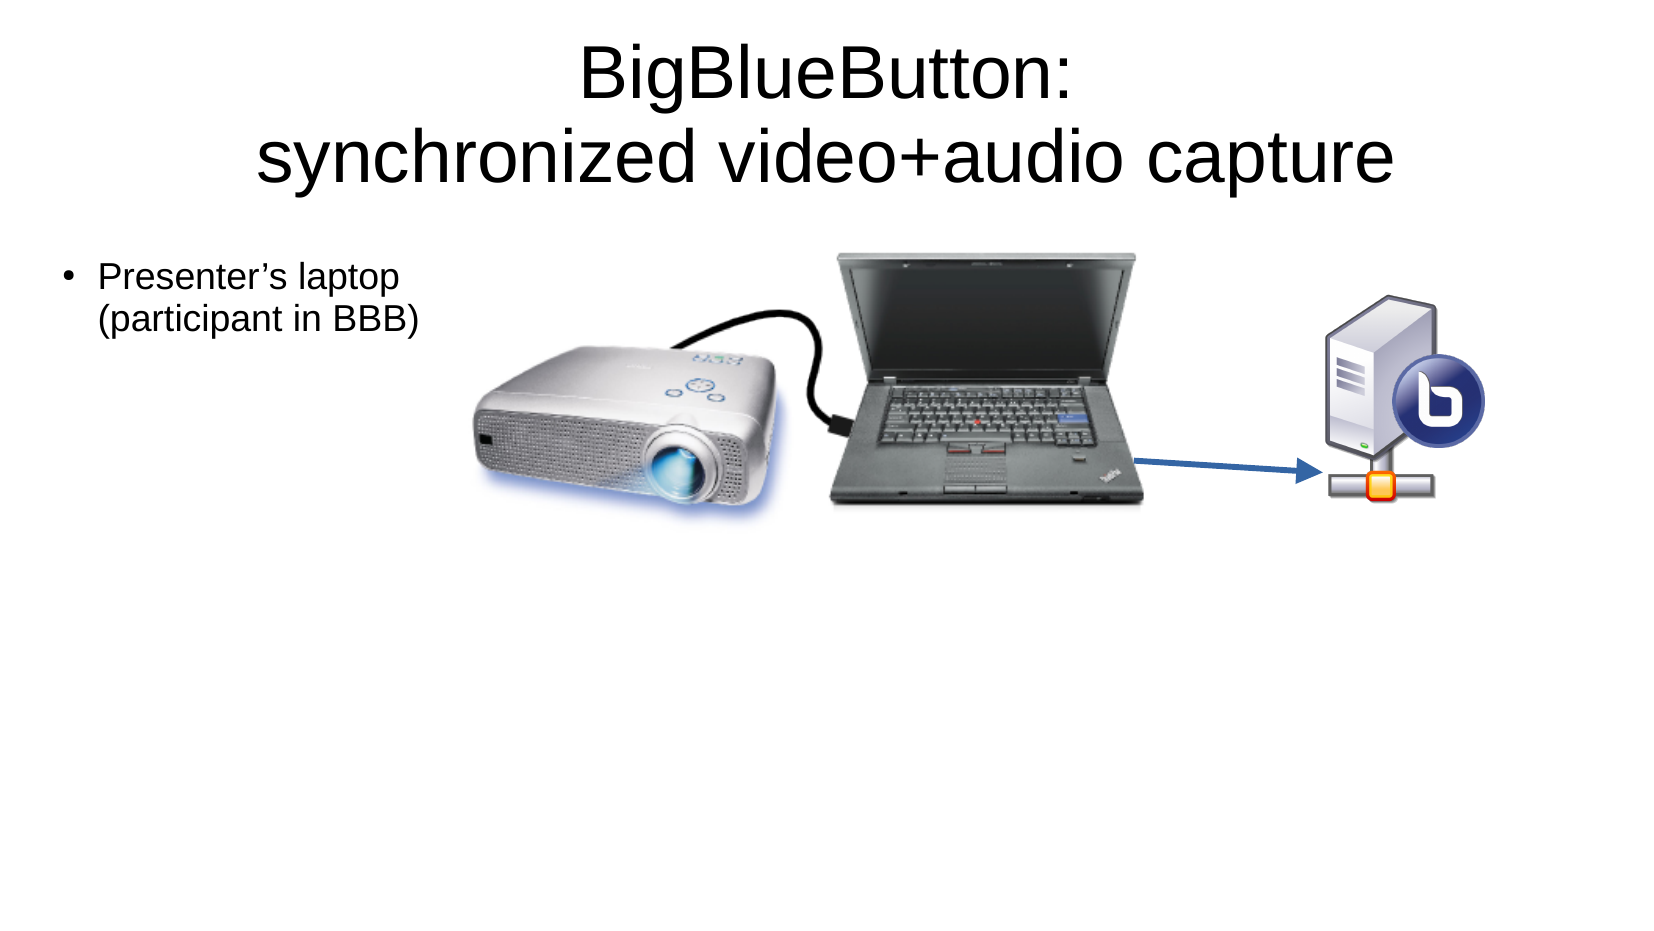

# BigBlueButton: synchronized video+audio capture
Presenter’s laptop (participant in BBB)